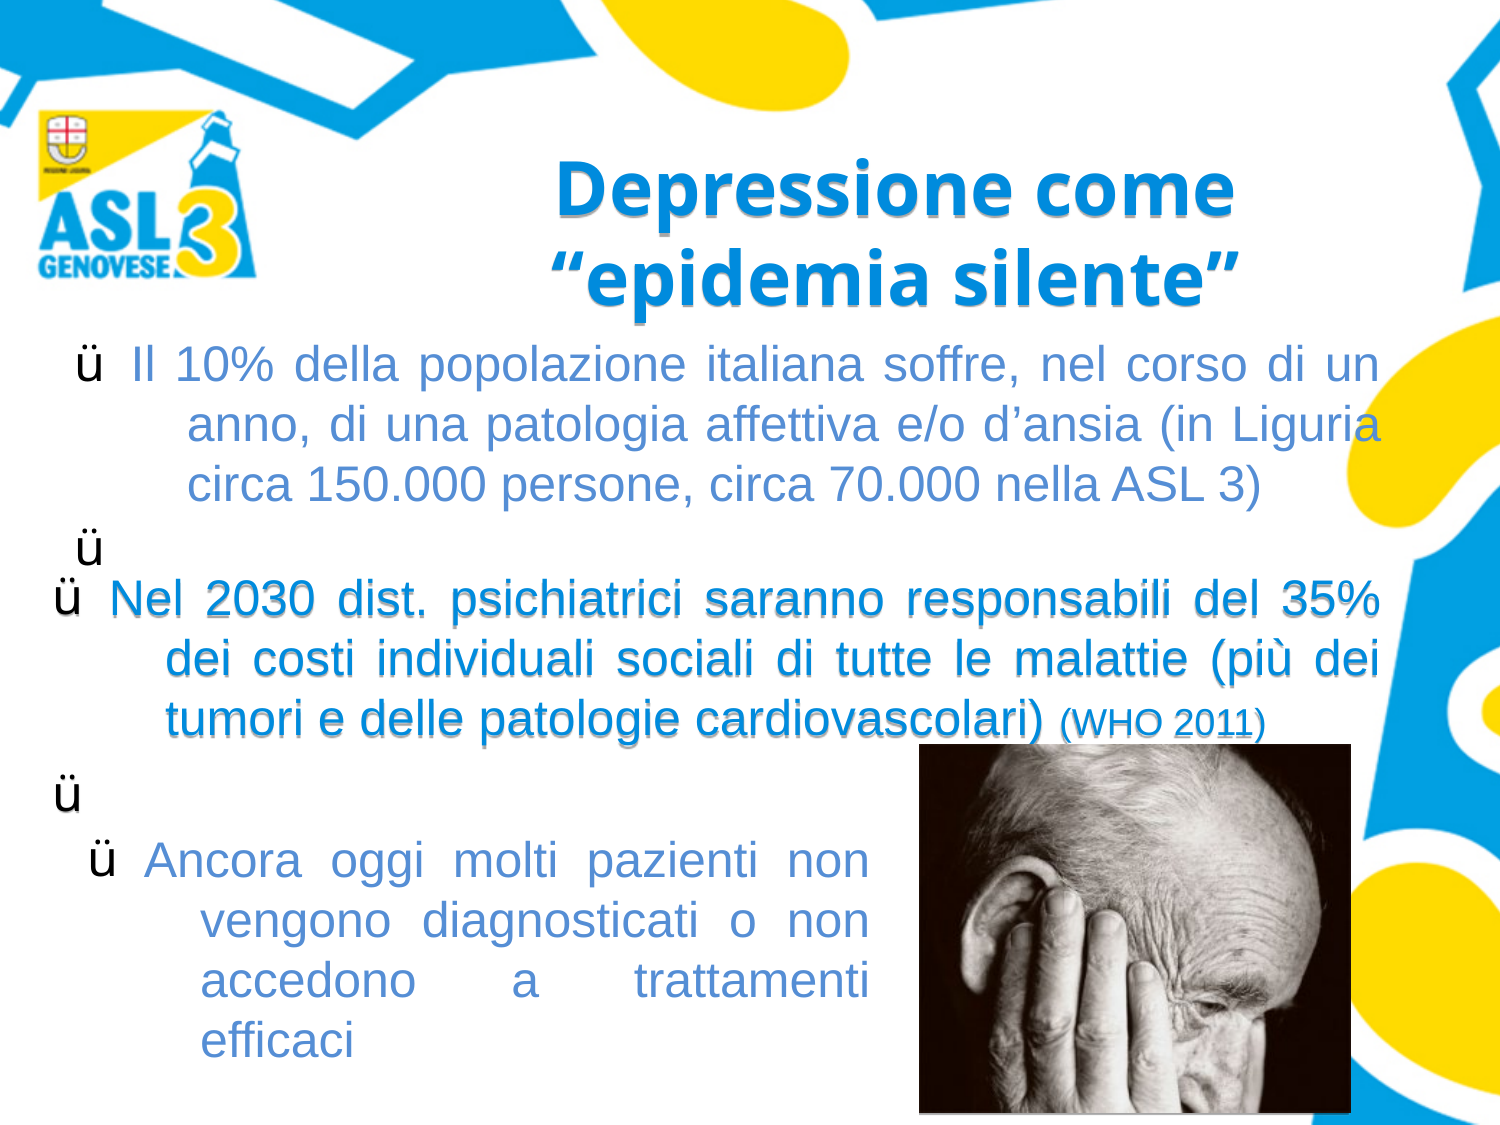

Depressione come “epidemia silente”
Il 10% della popolazione italiana soffre, nel corso di un anno, di una patologia affettiva e/o d’ansia (in Liguria circa 150.000 persone, circa 70.000 nella ASL 3)
# Nel 2030 dist. psichiatrici saranno responsabili del 35% dei costi individuali sociali di tutte le malattie (più dei tumori e delle patologie cardiovascolari) (WHO 2011)
Ancora oggi molti pazienti non vengono diagnosticati o non accedono a trattamenti efficaci